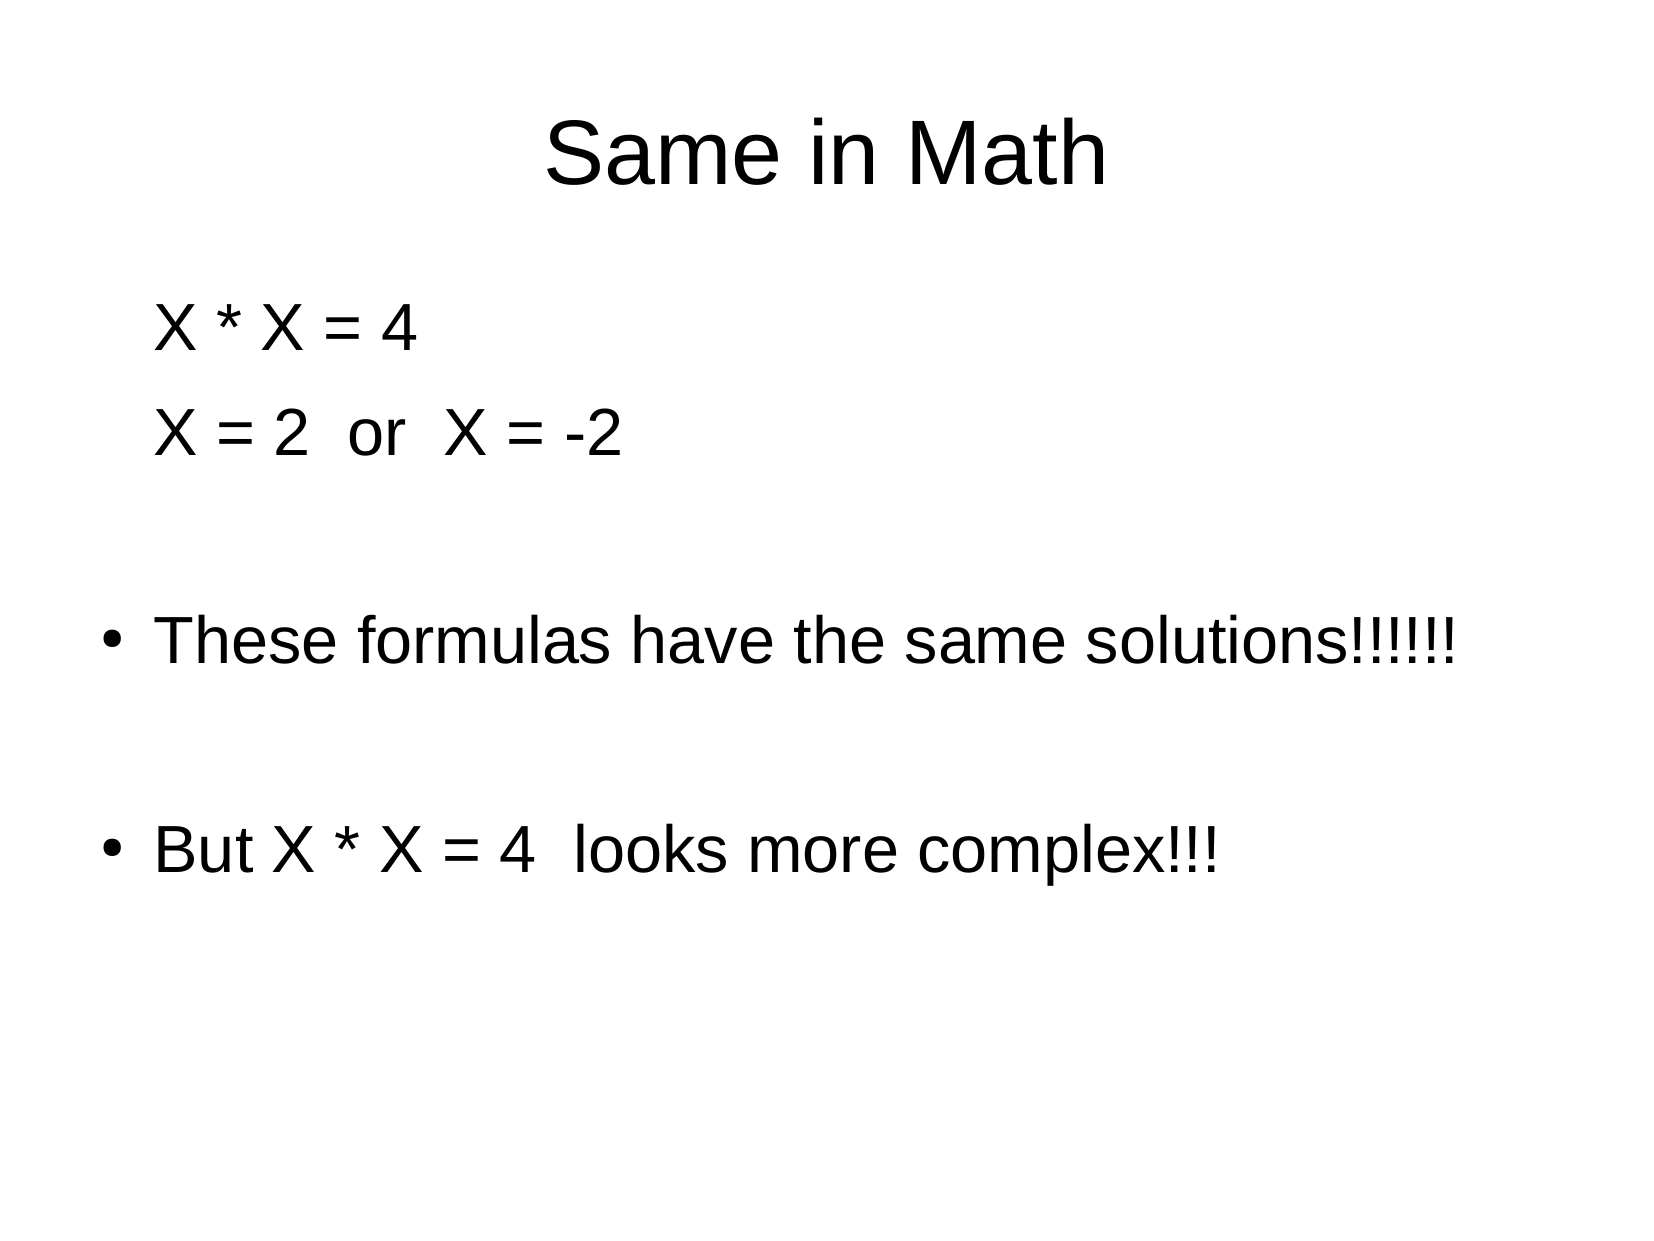

# Same in Math
X * X = 4
X = 2 or X = -2
These formulas have the same solutions!!!!!!
But X * X = 4 looks more complex!!!